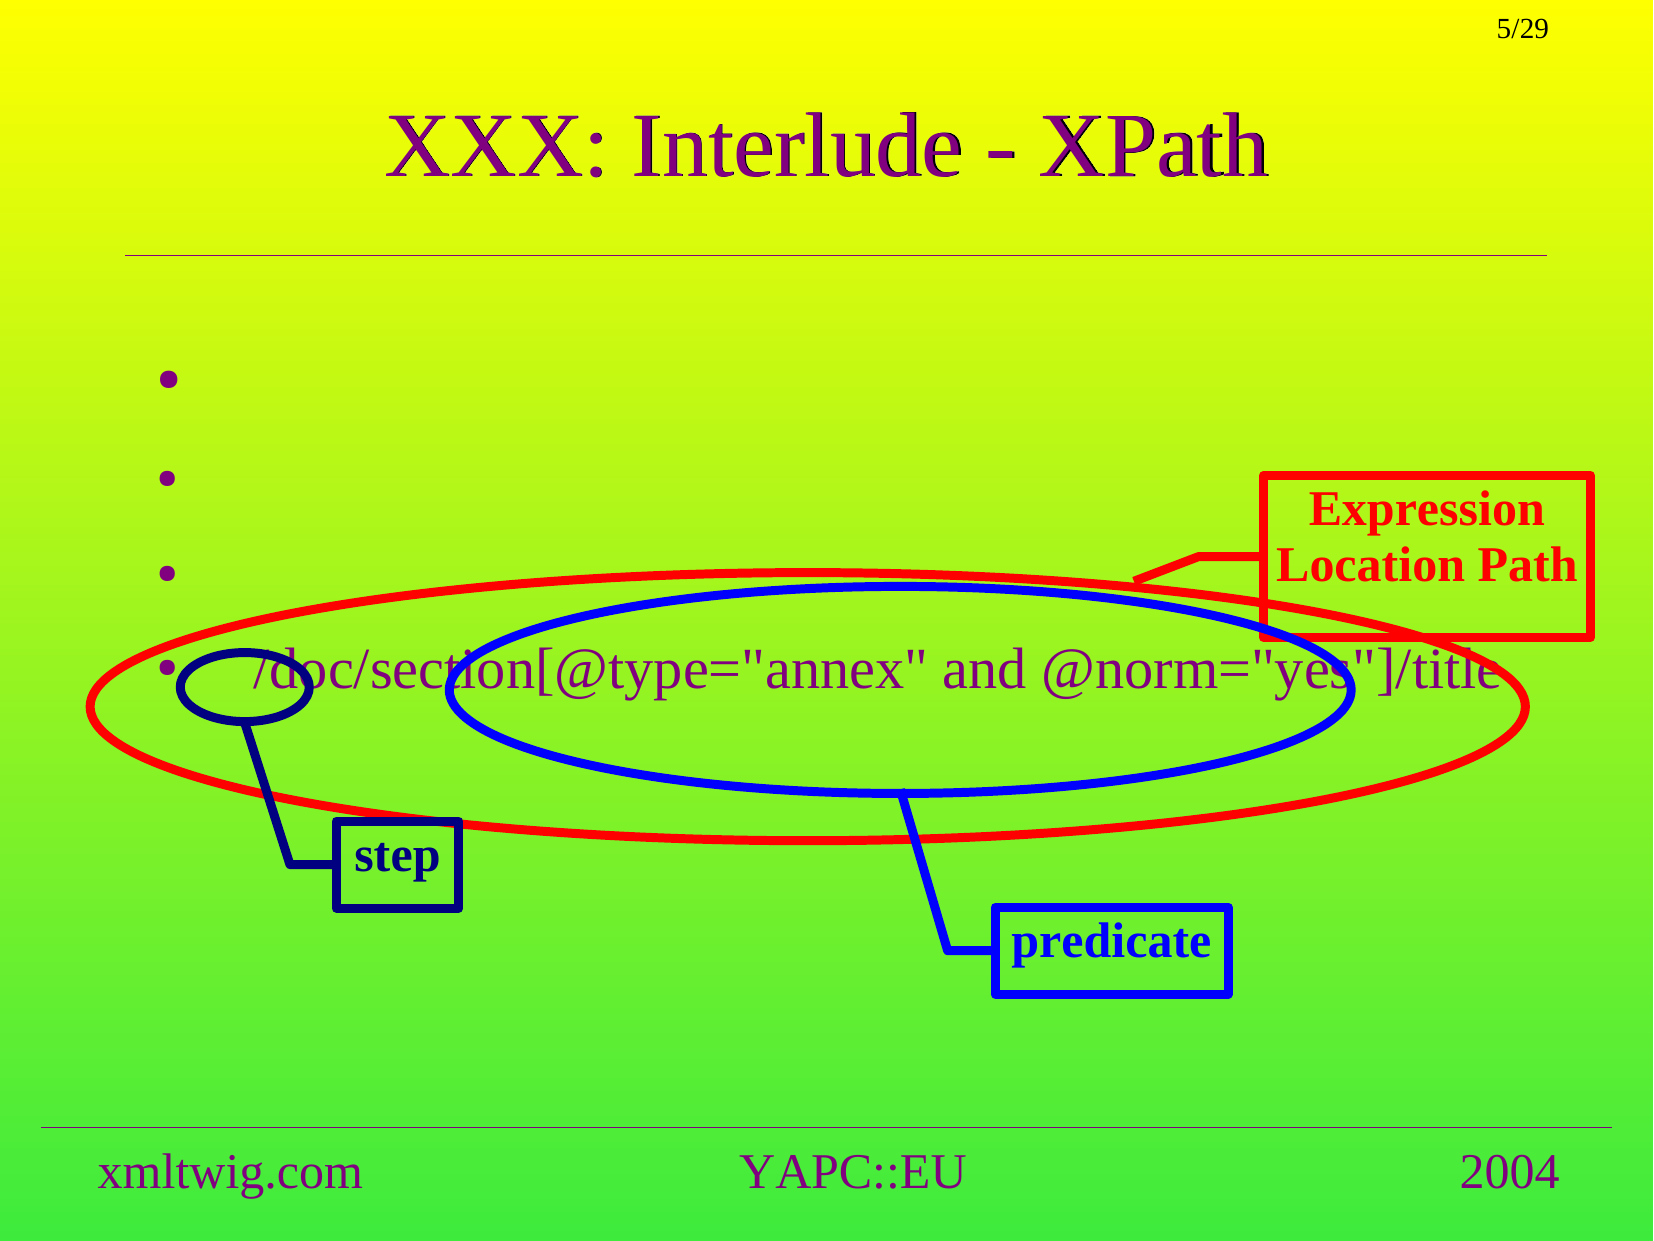

# XXX: Interlude - XPath
 /doc/section[@type="annex" and @norm="yes"]/title